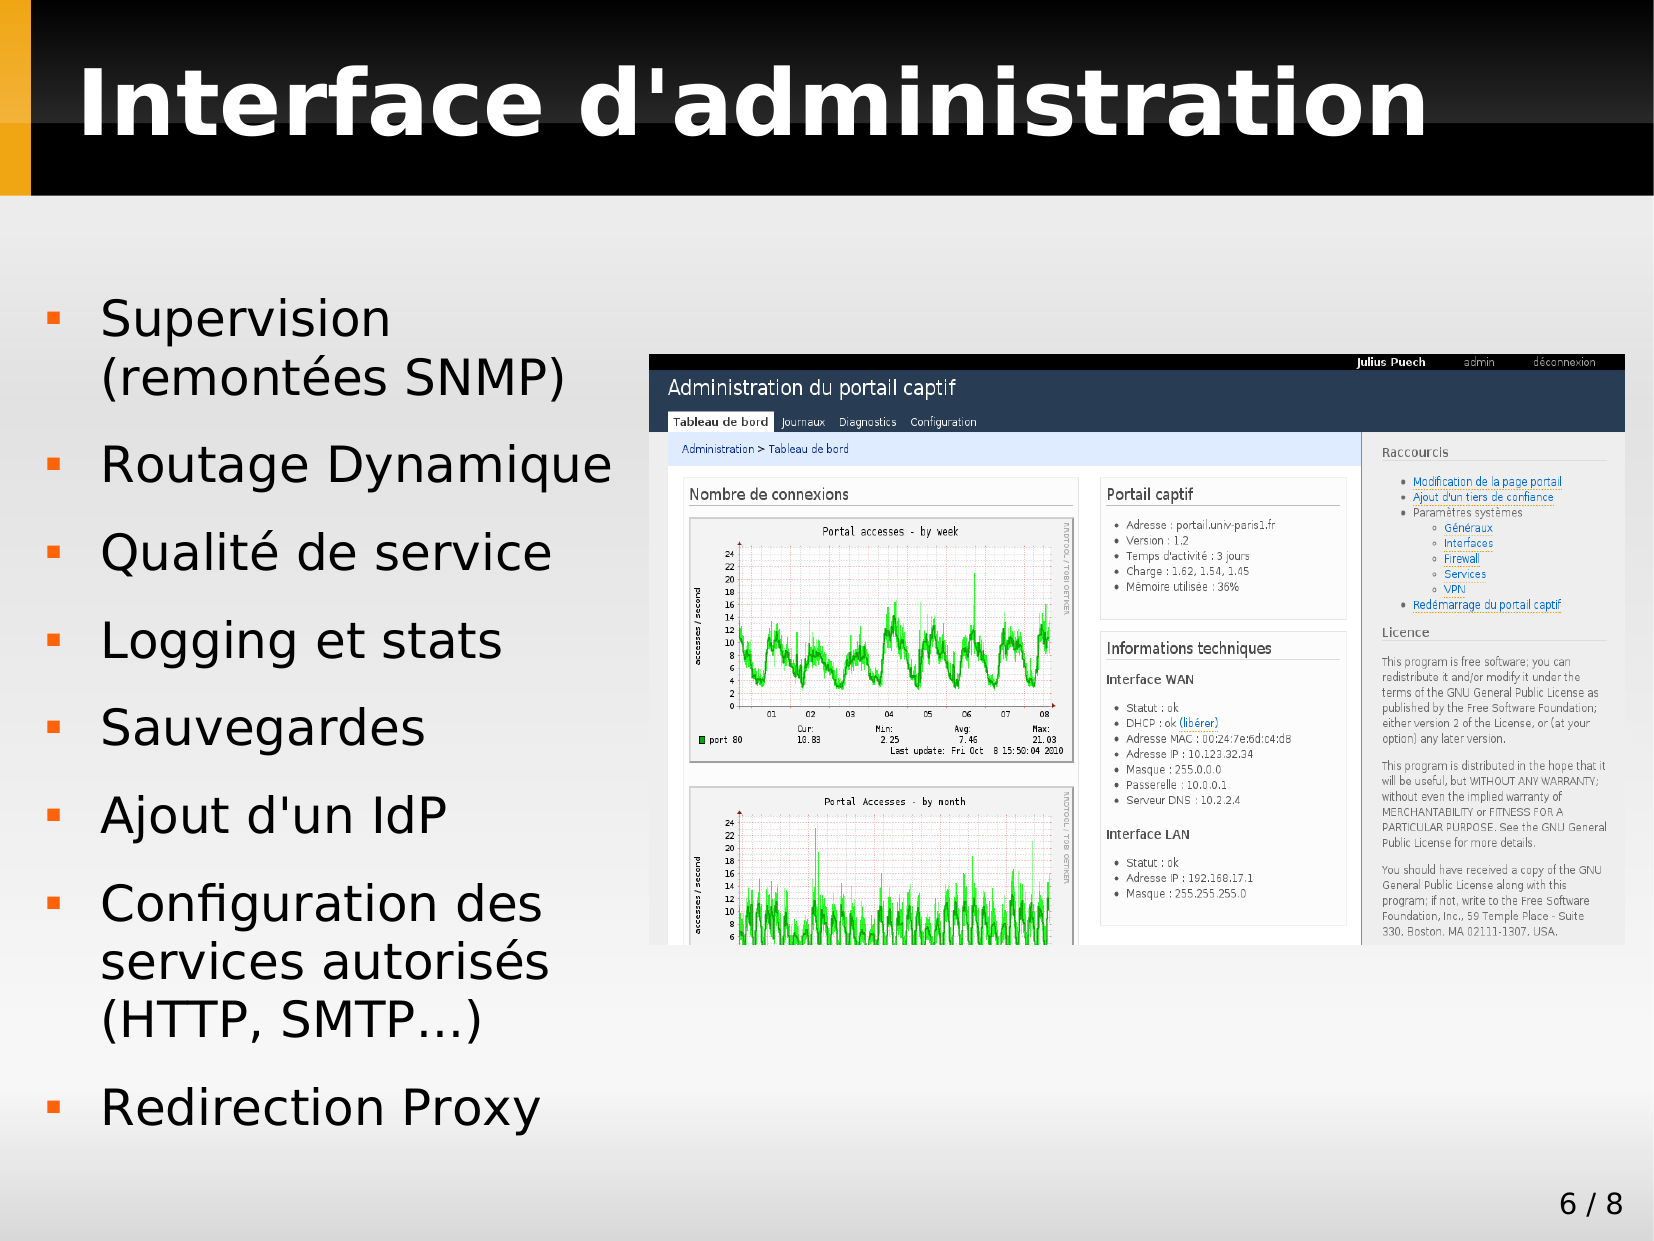

# Interface d'administration
Supervision (remontées SNMP)
Routage Dynamique
Qualité de service
Logging et stats
Sauvegardes
Ajout d'un IdP
Configuration des services autorisés (HTTP, SMTP...)
Redirection Proxy
6